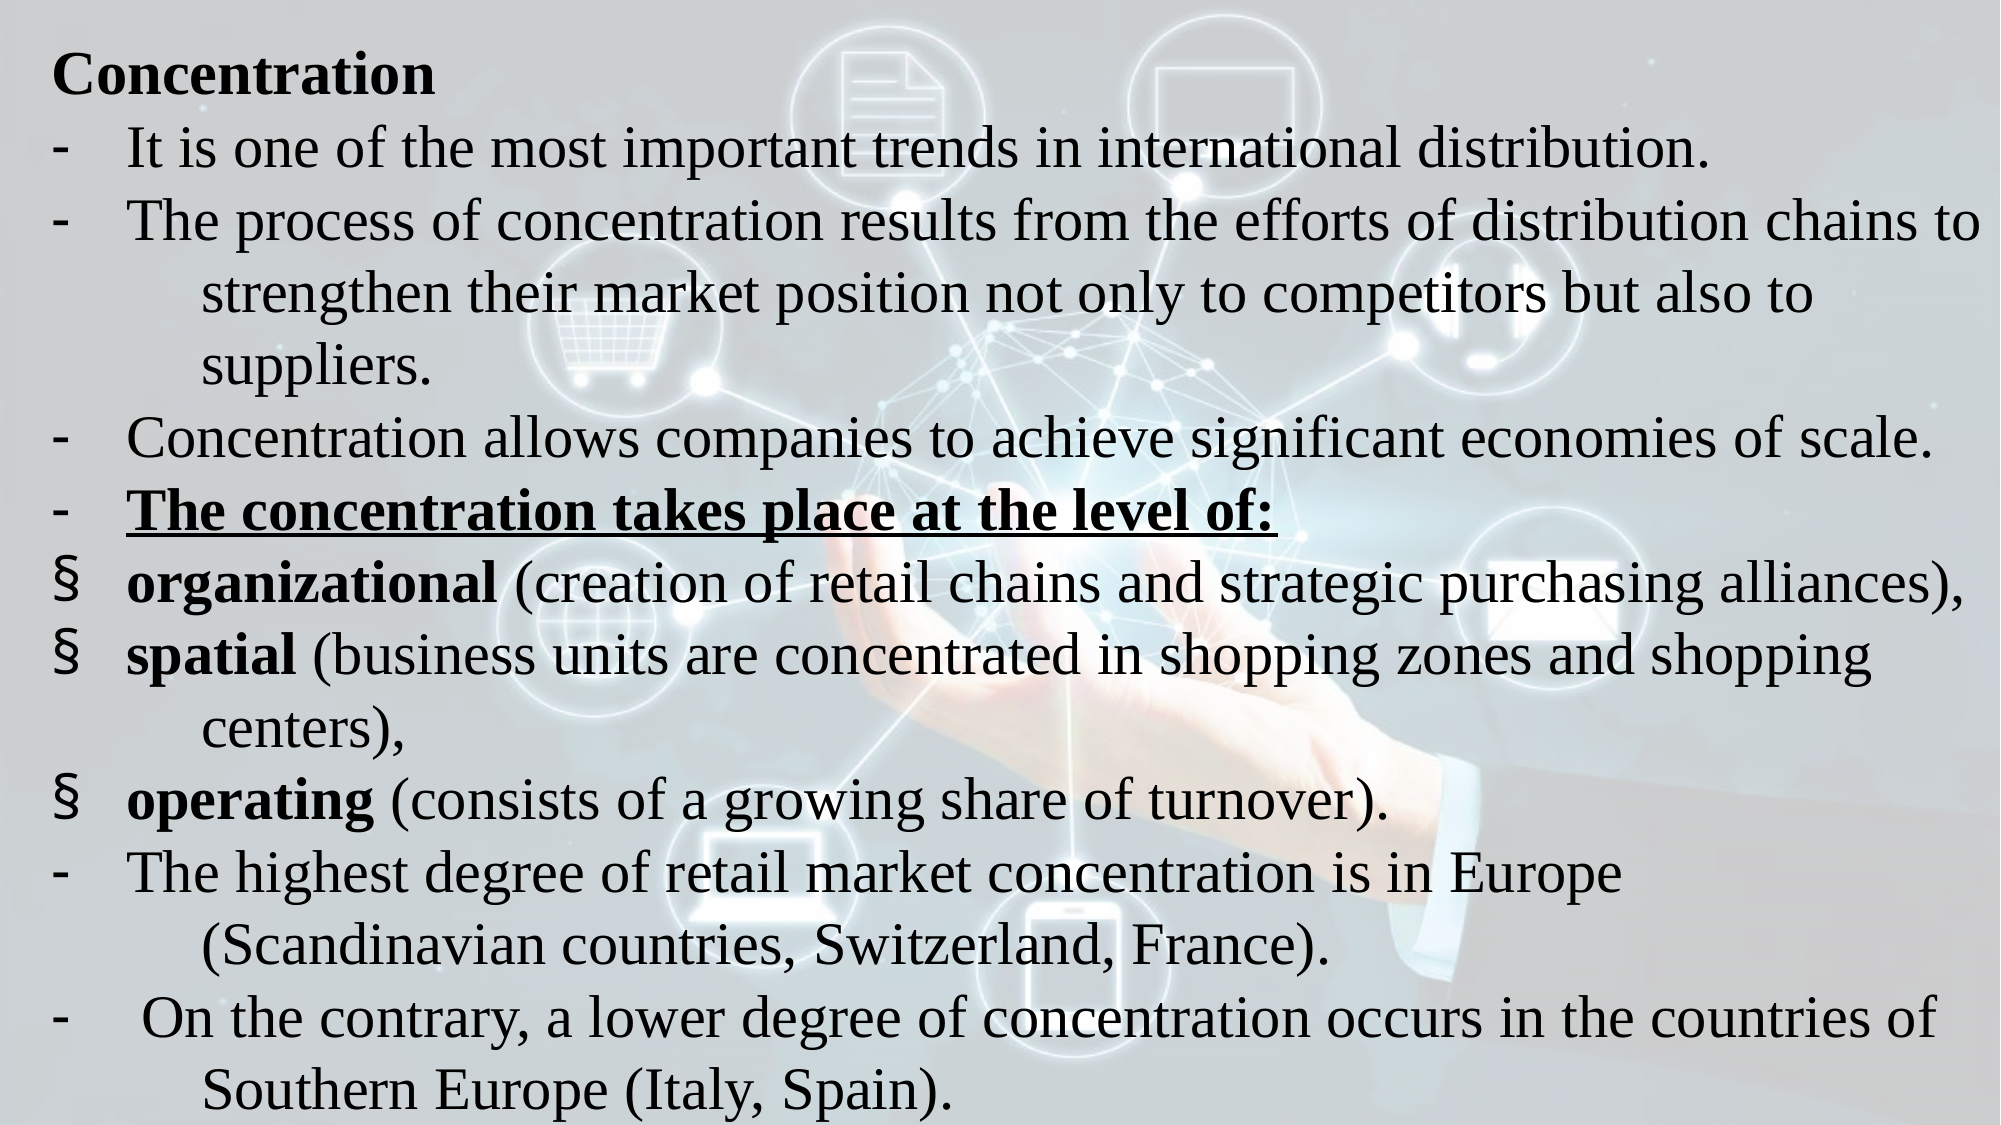

Concentration
It is one of the most important trends in international distribution.
The process of concentration results from the efforts of distribution chains to strengthen their market position not only to competitors but also to suppliers.
Concentration allows companies to achieve significant economies of scale.
The concentration takes place at the level of:
organizational (creation of retail chains and strategic purchasing alliances),
spatial (business units are concentrated in shopping zones and shopping centers),
operating (consists of a growing share of turnover).
The highest degree of retail market concentration is in Europe (Scandinavian countries, Switzerland, France).
 On the contrary, a lower degree of concentration occurs in the countries of Southern Europe (Italy, Spain).